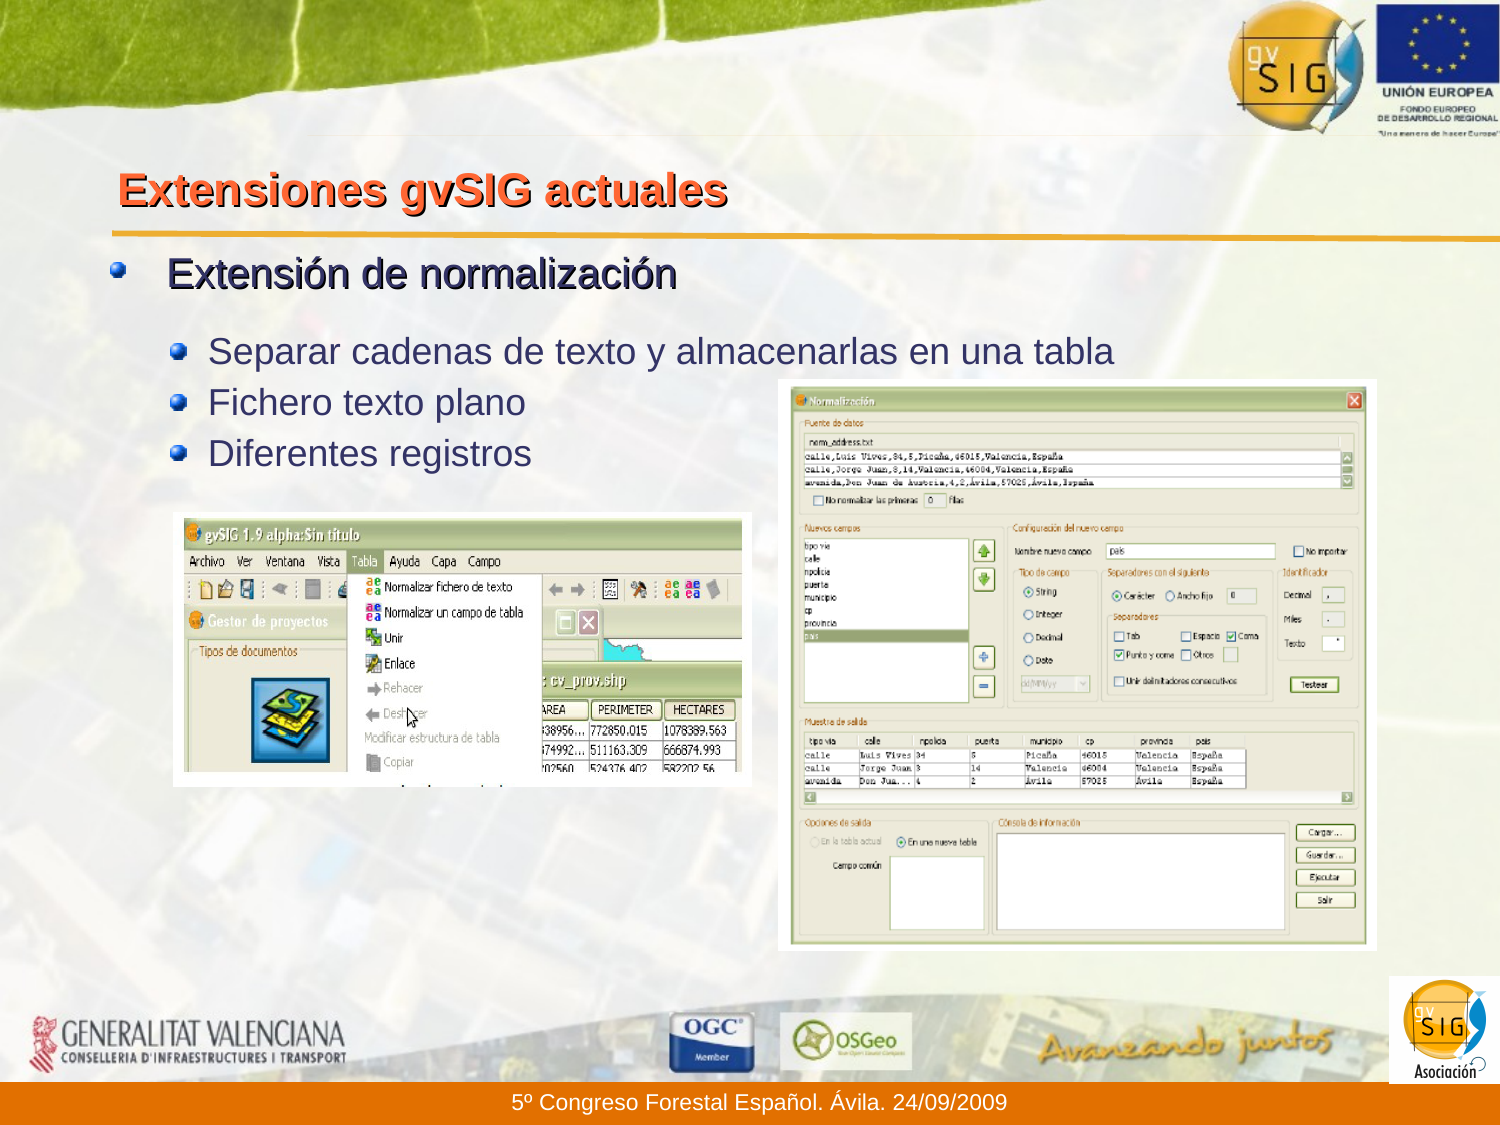

#
Extensiones gvSIG actuales
Extensión de normalización
Separar cadenas de texto y almacenarlas en una tabla
Fichero texto plano
Diferentes registros